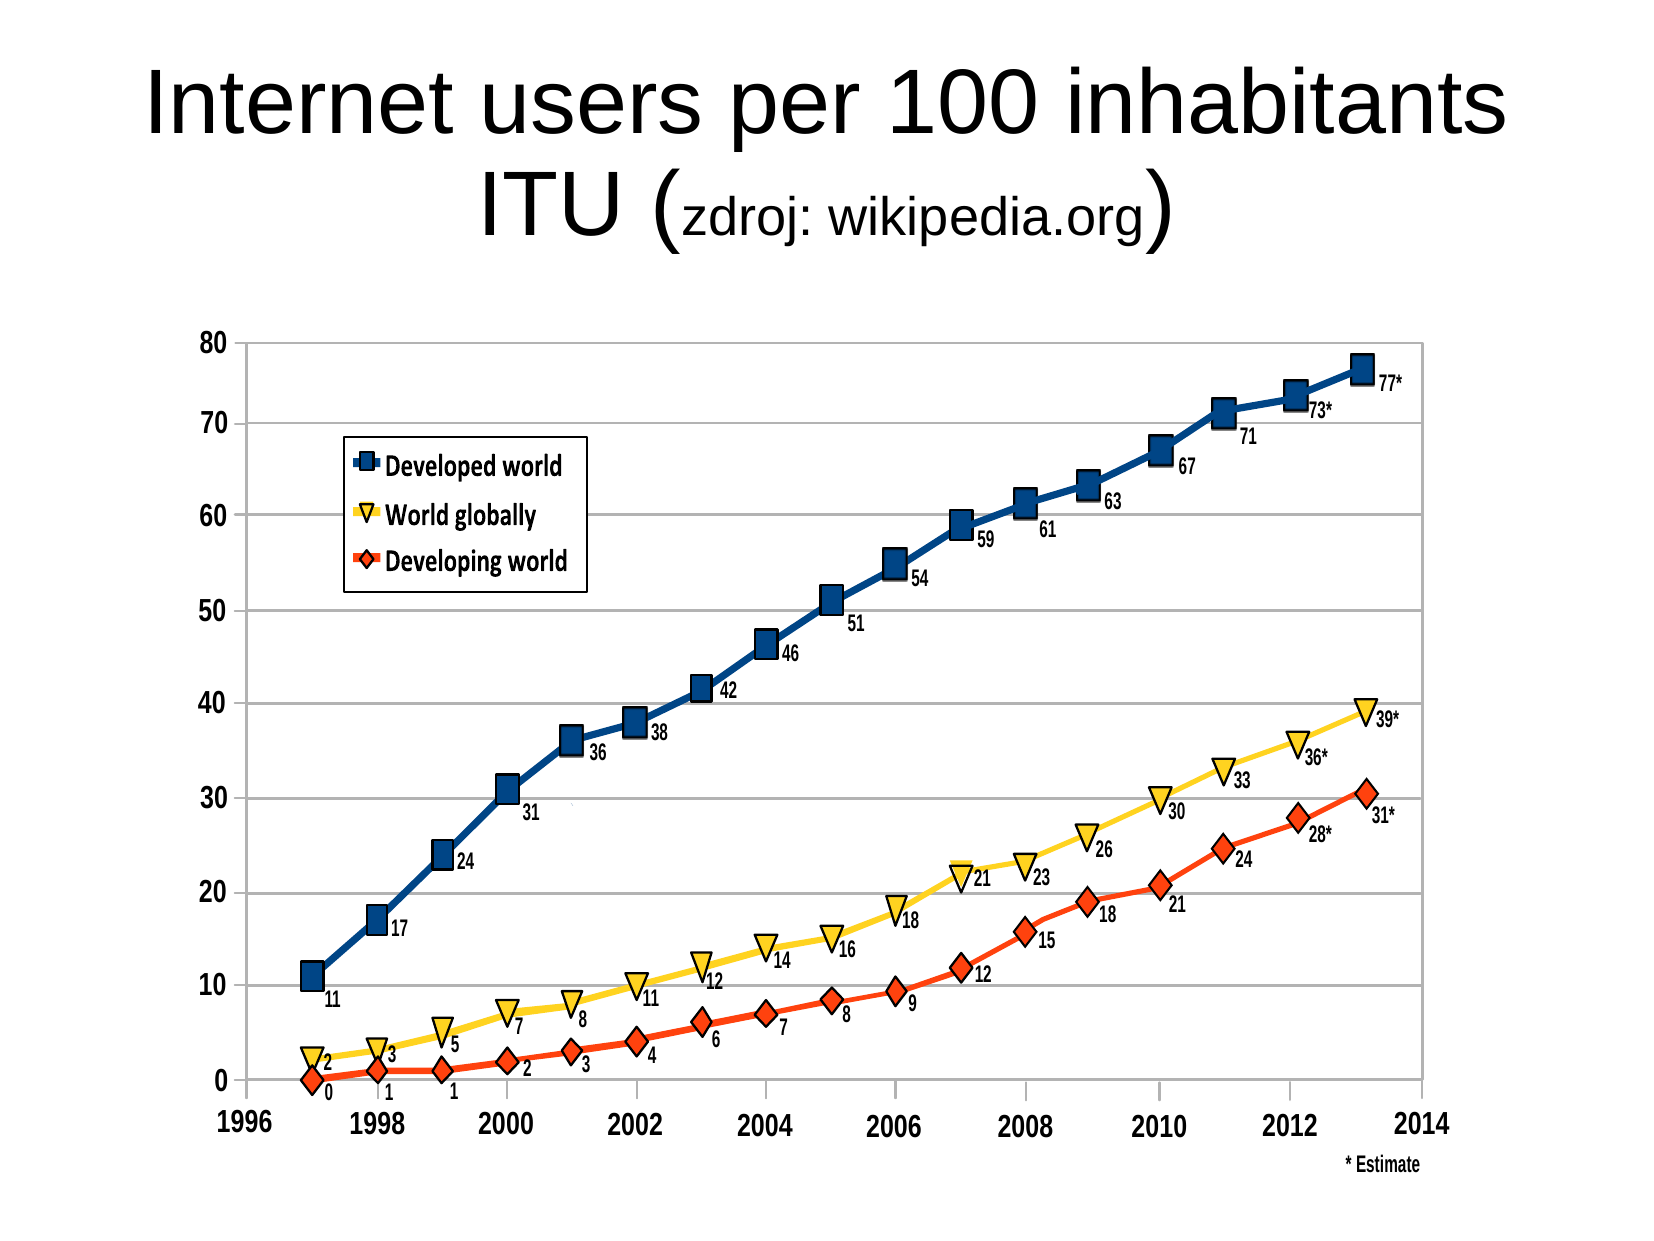

# Internet users per 100 inhabitants ITU (zdroj: wikipedia.org)